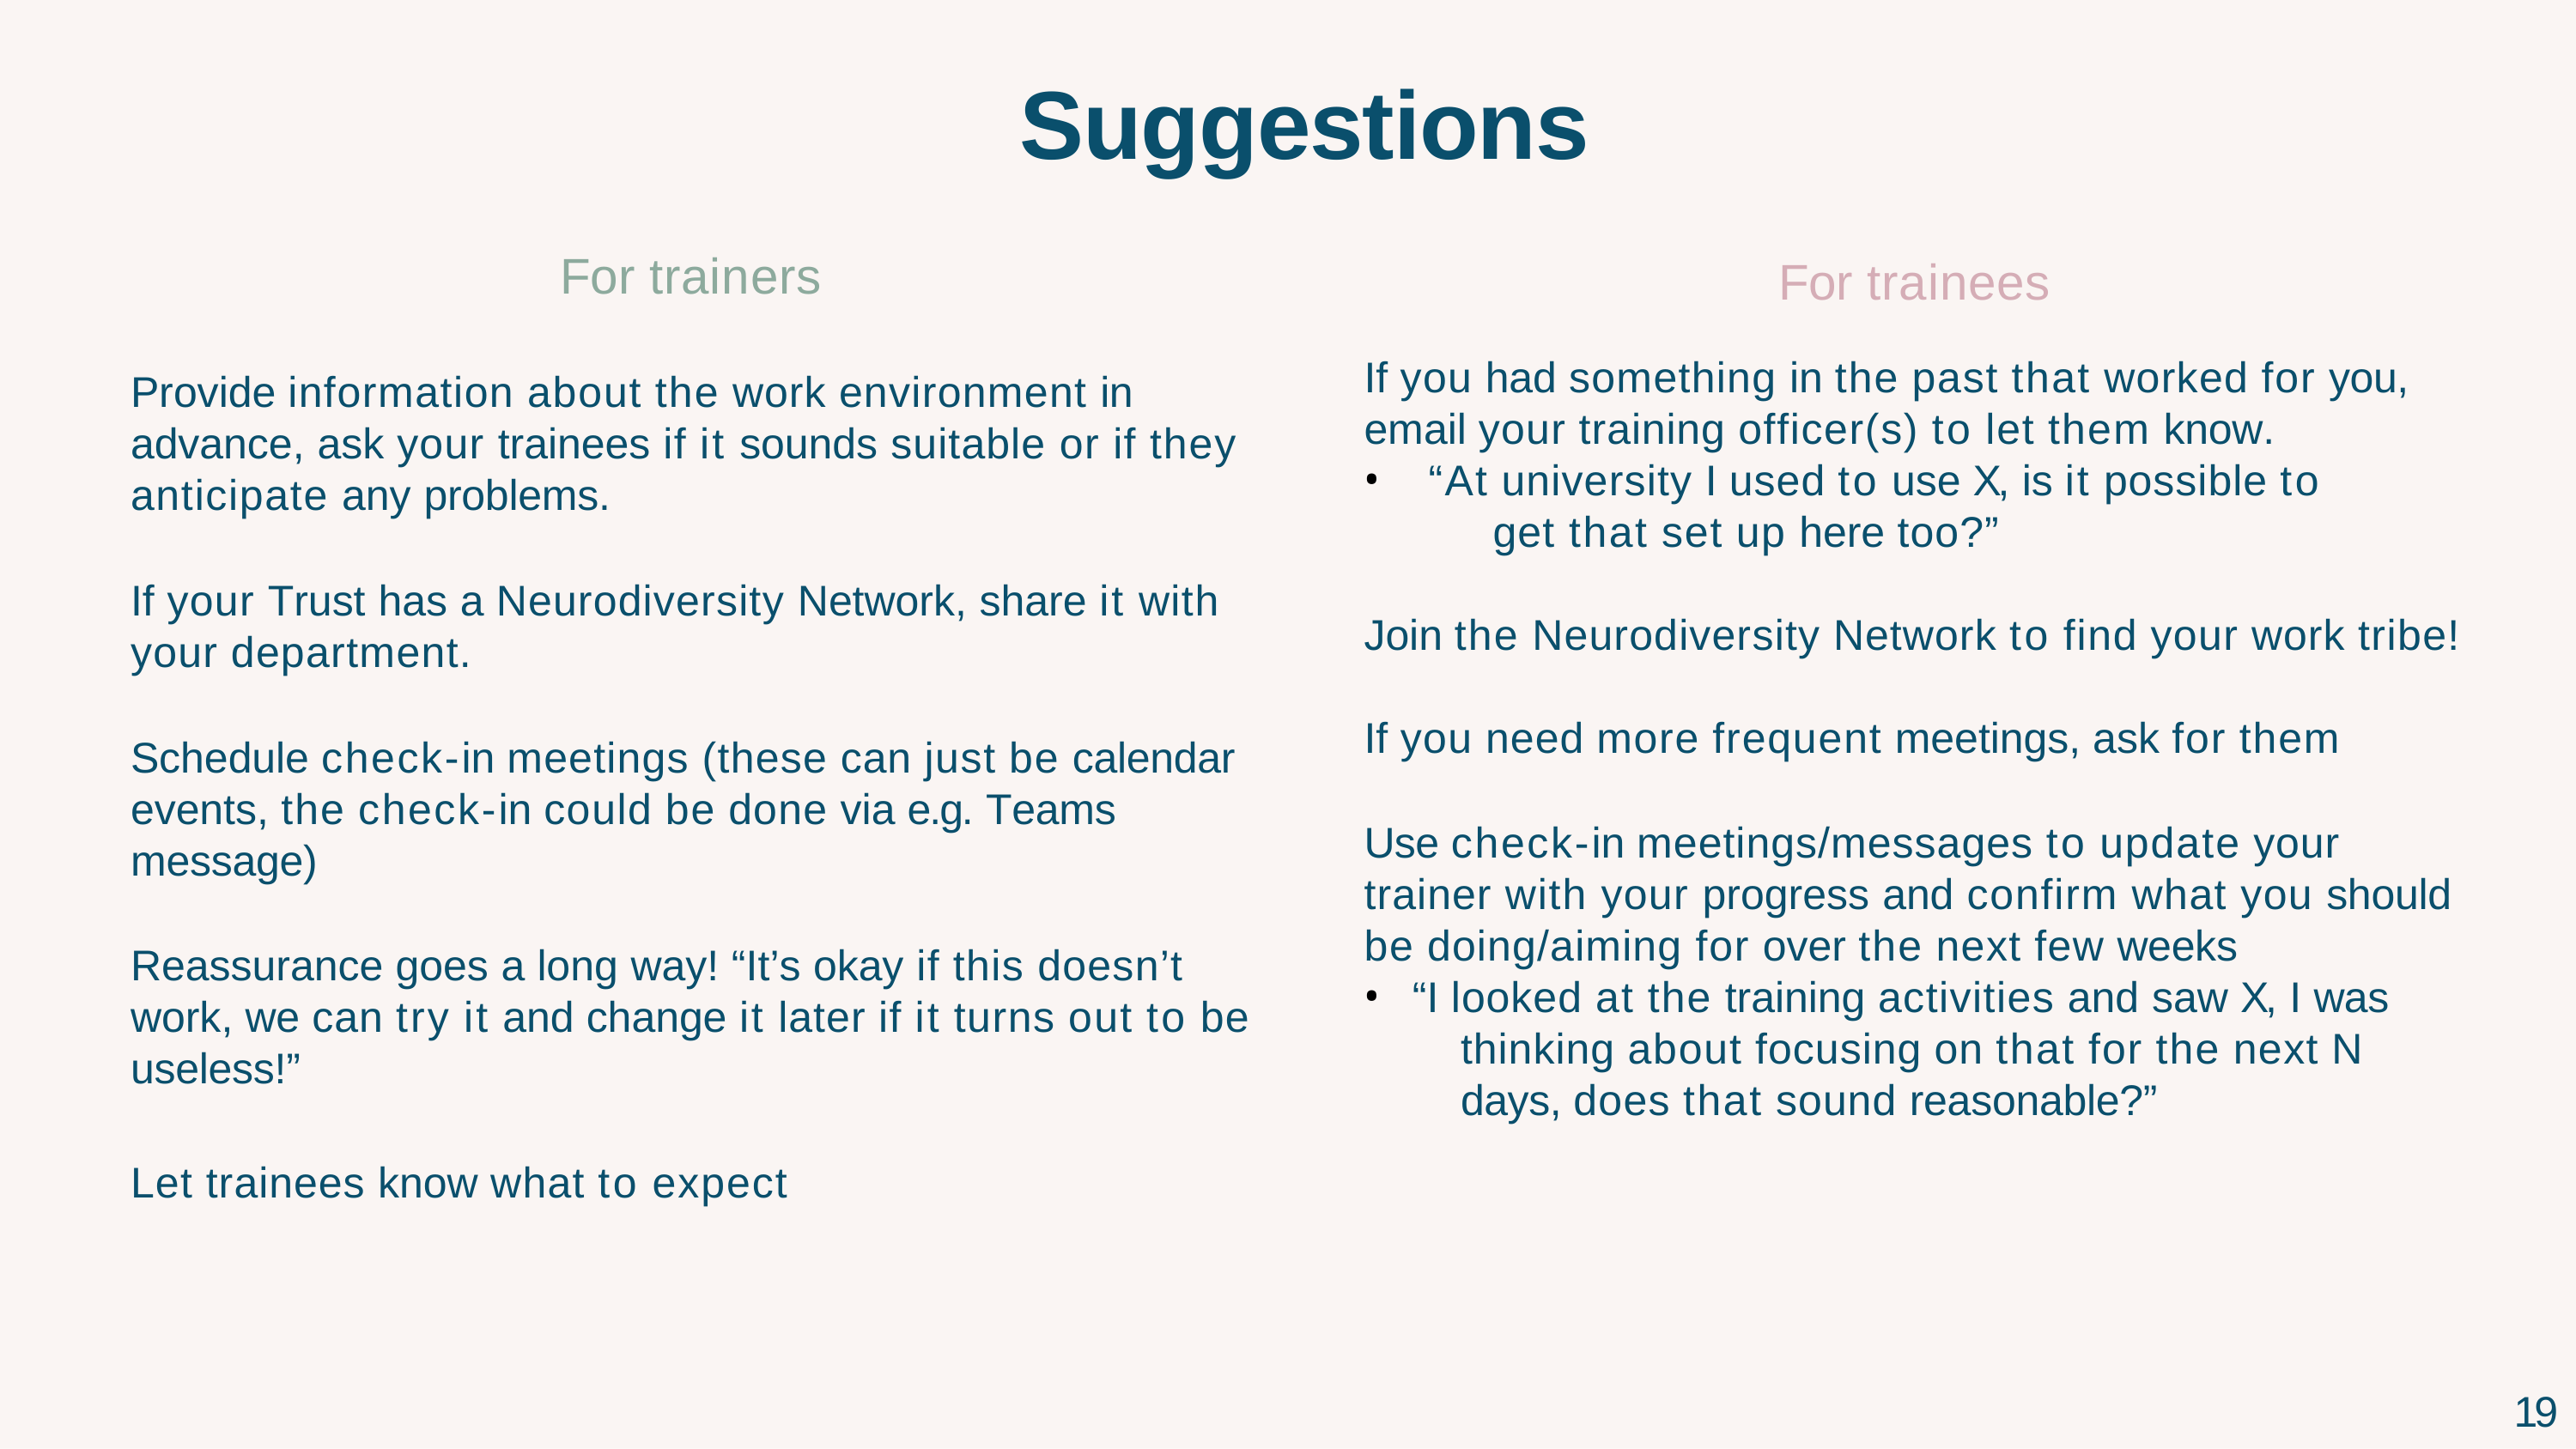

# Suggestions
For trainers
Provide information about the work environment in advance, ask your trainees if it sounds suitable or if they anticipate any problems.
If your Trust has a Neurodiversity Network, share it with your department.
Schedule check-in meetings (these can just be calendar events, the check-in could be done via e.g. Teams message)
Reassurance goes a long way! “It’s okay if this doesn’t work, we can try it and change it later if it turns out to be useless!”
Let trainees know what to expect
For trainees
If you had something in the past that worked for you, email your training officer(s) to let them know.
“At university I used to use X, is it possible to get that set up here too?”
Join the Neurodiversity Network to find your work tribe! If you need more frequent meetings, ask for them
Use check-in meetings/messages to update your trainer with your progress and confirm what you should be doing/aiming for over the next few weeks
“I looked at the training activities and saw X, I was thinking about focusing on that for the next N days, does that sound reasonable?”
19.